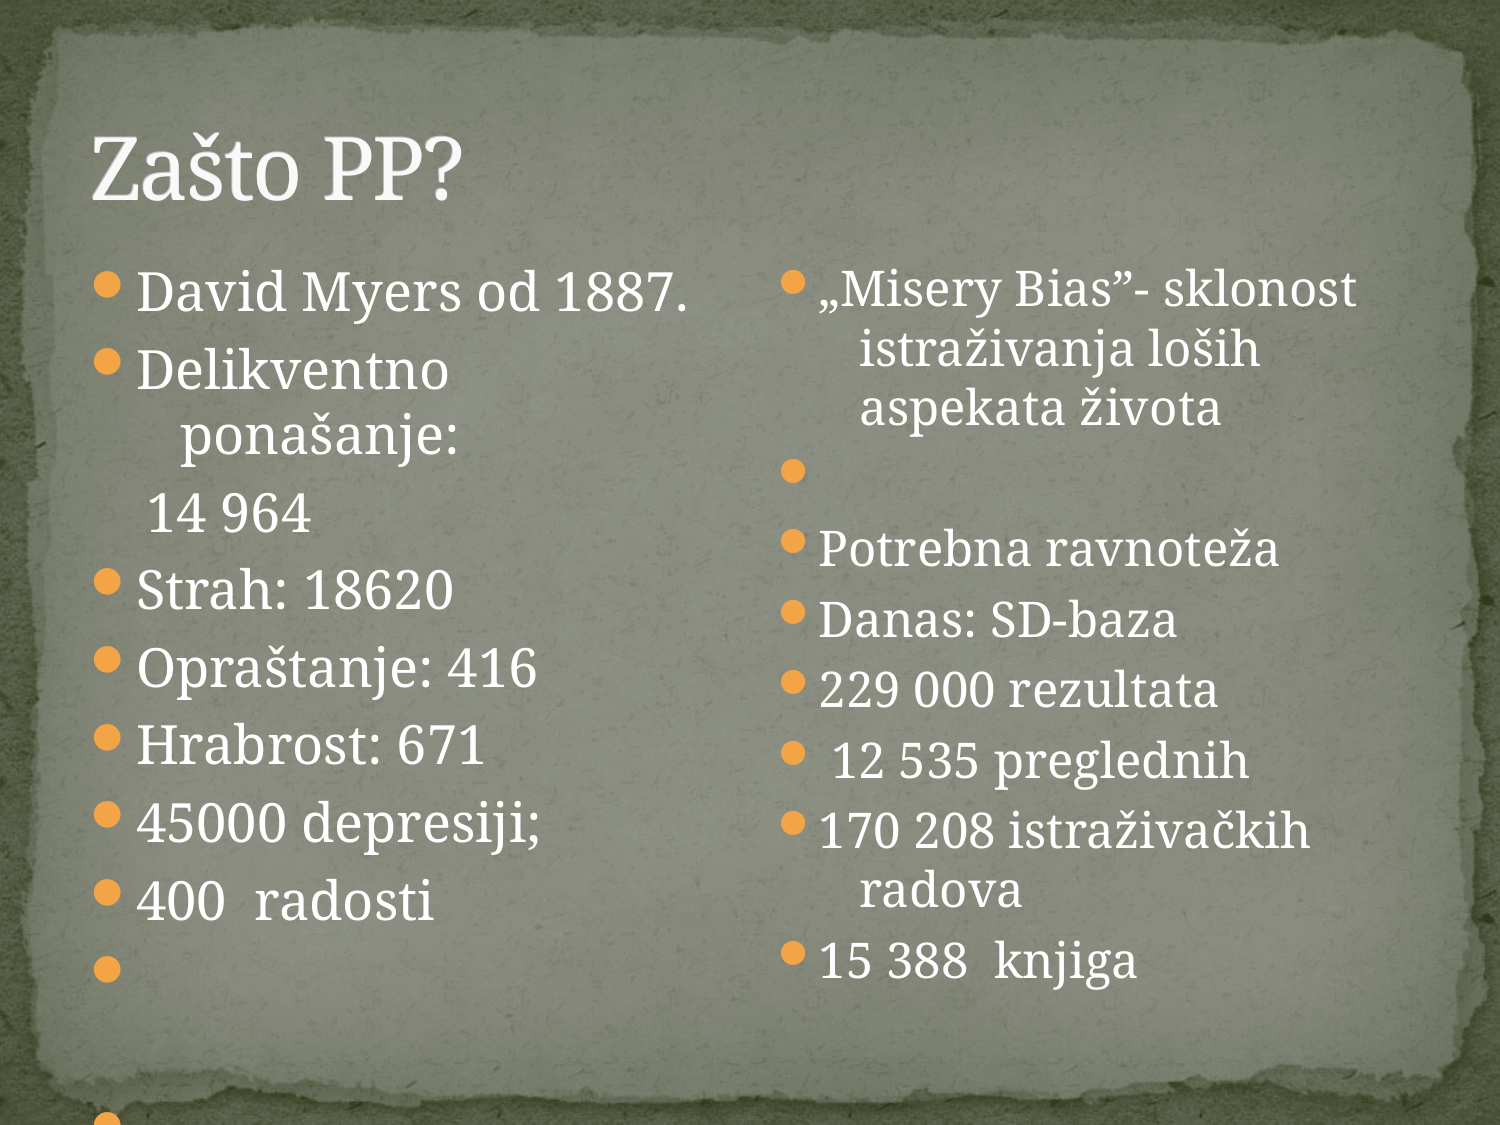

# Zašto PP?
David Myers od 1887.
Delikventno ponašanje:
 14 964
Strah: 18620
Opraštanje: 416
Hrabrost: 671
45000 depresiji;
400 radosti
„Misery Bias”- sklonost istraživanja loših aspekata života
Potrebna ravnoteža
Danas: SD-baza
229 000 rezultata
 12 535 preglednih
170 208 istraživačkih radova
15 388 knjiga